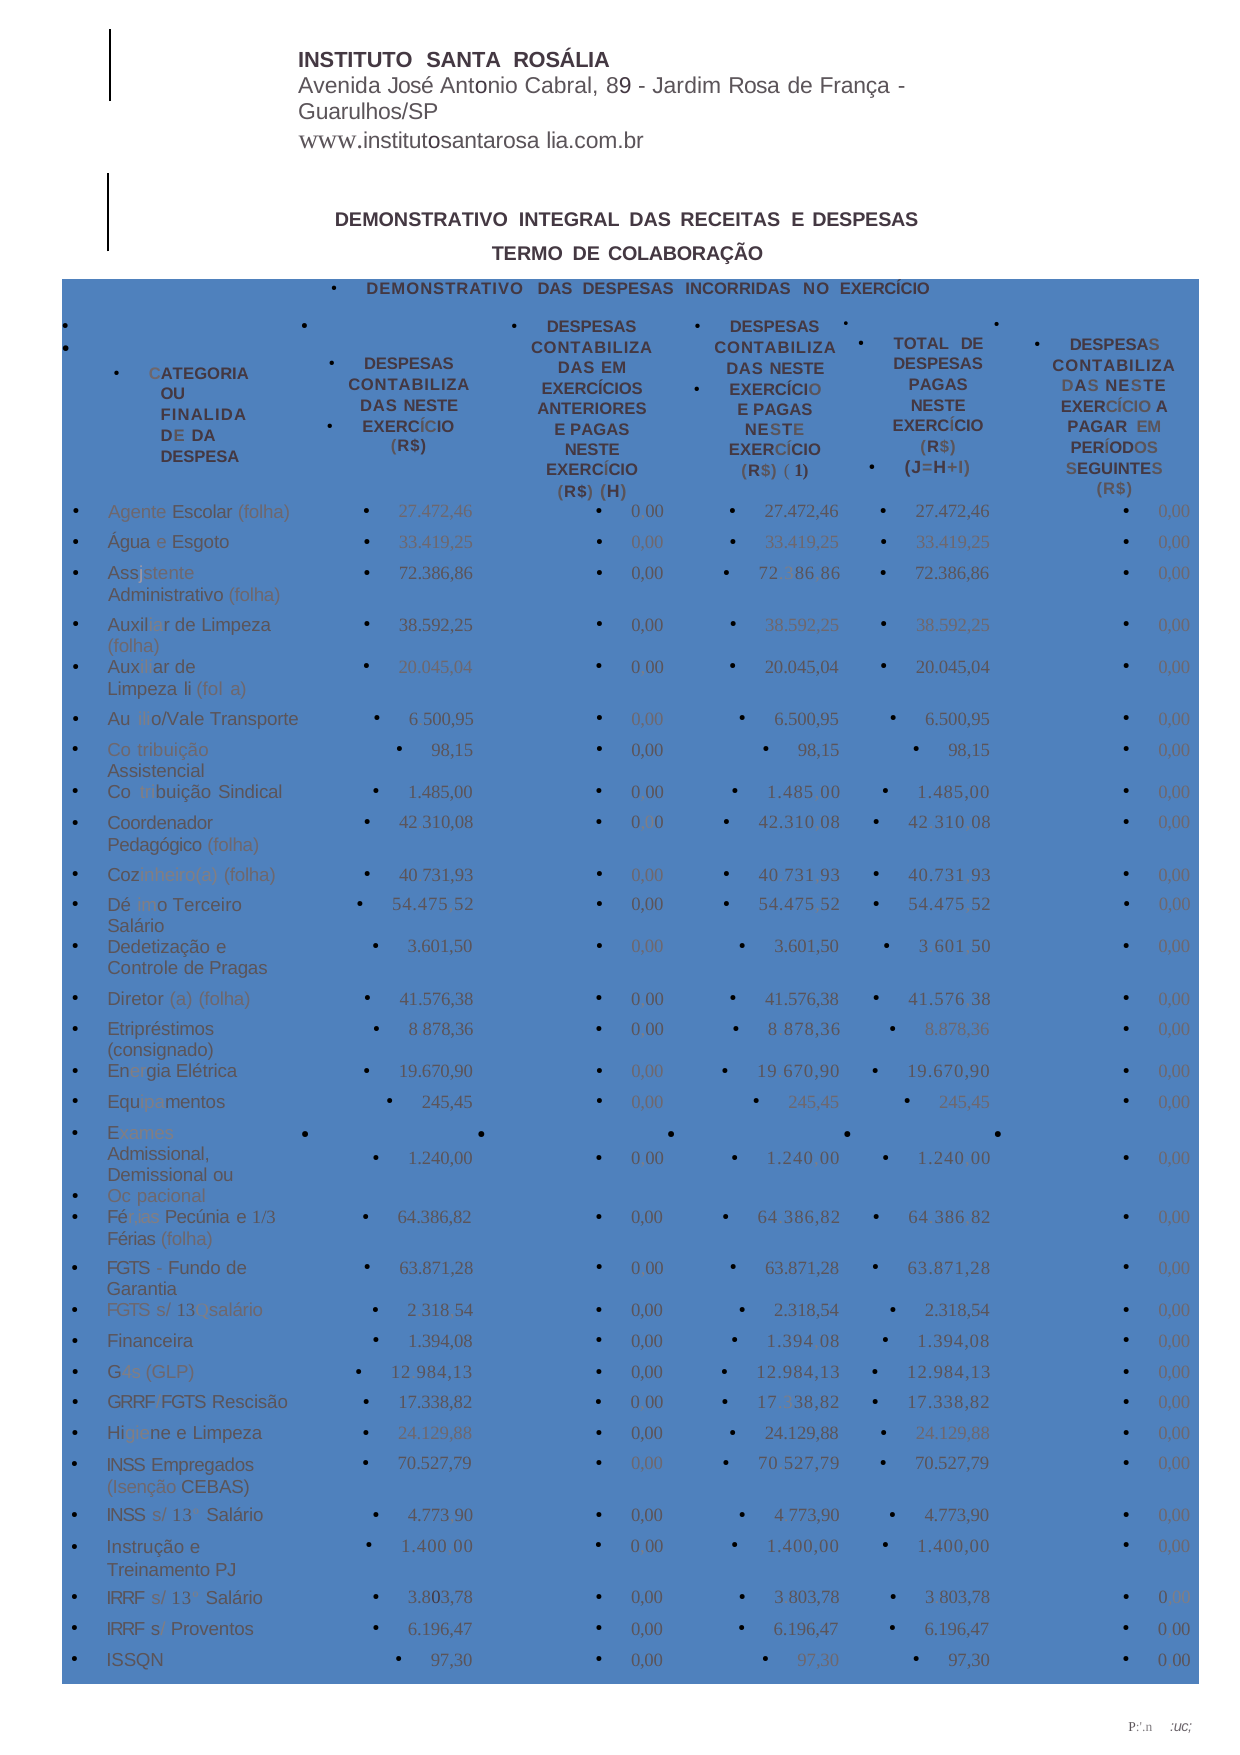

INSTITUTO SANTA ROSÁLIA
Avenida José Antonio Cabral, 89 - Jardim Rosa de França - Guarulhos/SP
www.institutosantarosa lia.com.br
DEMONSTRATIVO INTEGRAL DAS RECEITAS E DESPESAS TERMO DE COLABORAÇÃO
| DEMONSTRATIVO DAS DESPESAS INCORRIDAS NO EXERCÍCIO | | | | | |
| --- | --- | --- | --- | --- | --- |
| CATEGORIA OU FINALIDADE DA DESPESA | DESPESAS CONTABILIZADAS NESTE EXERCÍCIO (R$) | DESPESAS CONTABILIZADAS EM EXERCÍCIOS ANTERIORES E PAGAS NESTE EXERCÍCIO (R$) (H) | DESPESAS CONTABILIZADAS NESTE EXERCÍCIO E PAGAS NESTE EXERCÍCIO (R$) ( 1) | TOTAL DE DESPESAS PAGAS NESTE EXERCÍCIO (R$) (J=H+I) | DESPESAS CONTABILIZADAS NESTE EXERCÍCIO A PAGAR EM PERÍODOS SEGUINTES (R$) |
| Agente Escolar (folha) | 27.472,46 | 0,00 | 27.472,46 | 27.472,46 | 0,00 |
| Água e Esgoto | 33.419,25 | 0,00 | 33.419,25 | 33.419,25 | 0,00 |
| Assjstente Administrativo (folha) | 72.386,86 | 0,00 | 72.386,86 | 72.386,86 | 0,00 |
| Auxiliar de Limpeza (folha) | 38.592,25 | 0,00 | 38.592,25 | 38.592,25 | 0,00 |
| Auxiliar de Limpeza li (fol a) | 20.045,04 | 0,00 | 20.045,04 | 20.045,04 | 0,00 |
| Au ilio/Vale Transporte | 6.500,95 | 0,00 | 6.500,95 | 6.500,95 | 0,00 |
| Co tribuição Assistencial | 98,15 | 0,00 | 98,15 | 98,15 | 0,00 |
| Co tribuição Sindical | 1.485,00 | 0,00 | 1.485,00 | 1.485,00 | 0,00 |
| Coordenador Pedagógico (folha) | 42.310,08 | 0,00 | 42.310,08 | 42.310,08 | 0,00 |
| Cozinheiro(a) (folha) | 40.731,93 | 0,00 | 40.731,93 | 40.731,93 | 0,00 |
| Dé imo Terceiro Salário | 54.475,52 | 0,00 | 54.475,52 | 54.475,52 | 0,00 |
| Dedetização e Controle de Pragas | 3.601,50 | 0,00 | 3.601,50 | 3.601,50 | 0,00 |
| Diretor (a) (folha) | 41.576,38 | 0,00 | 41.576,38 | 41.576,38 | 0,00 |
| Etripréstimos (consignado) | 8.878,36 | 0,00 | 8.878,36 | 8.878,36 | 0,00 |
| Energia Elétrica | 19.670,90 | 0,00 | 19.670,90 | 19.670,90 | 0,00 |
| Equipamentos | 245,45 | 0,00 | 245,45 | 245,45 | 0,00 |
| Exames Admissional, Demissional ou Oc pacional | 1.240,00 | 0,00 | 1.240,00 | 1.240,00 | 0,00 |
| Fér,ias Pecúnia e 1/3 Férias (folha) | 64.386,82 | 0,00 | 64.386,82 | 64.386,82 | 0,00 |
| FGTS - Fundo de Garantia | 63.871,28 | 0,00 | 63.871,28 | 63.871,28 | 0,00 |
| FGTS s/ 13Qsalário | 2.318,54 | 0,00 | 2.318,54 | 2.318,54 | 0,00 |
| Financeira | 1.394,08 | 0,00 | 1.394,08 | 1.394,08 | 0,00 |
| G4s (GLP) | 12.984,13 | 0,00 | 12.984,13 | 12.984,13 | 0,00 |
| GRRF/FGTS Rescisão | 17.338,82 | 0,00 | 17.338,82 | 17.338,82 | 0,00 |
| Higiene e Limpeza | 24.129,88 | 0,00 | 24.129,88 | 24.129,88 | 0,00 |
| INSS Empregados (Isenção CEBAS) | 70.527,79 | 0,00 | 70.527,79 | 70.527,79 | 0,00 |
| INSS s/ 13º Salário | 4.773,90 | 0,00 | 4.773,90 | 4.773,90 | 0,00 |
| Instrução e Treinamento PJ | 1.400,00 | 0,00 | 1.400,00 | 1.400,00 | 0,00 |
| IRRF s/ 13º Salário | 3.803,78 | 0,00 | 3.803,78 | 3.803,78 | 0,00 |
| IRRF s/ Proventos | 6.196,47 | 0,00 | 6.196,47 | 6.196,47 | 0,00 |
| ISSQN | 97,30 | 0,00 | 97,30 | 97,30 | 0,00 |
P:'.n :uc;